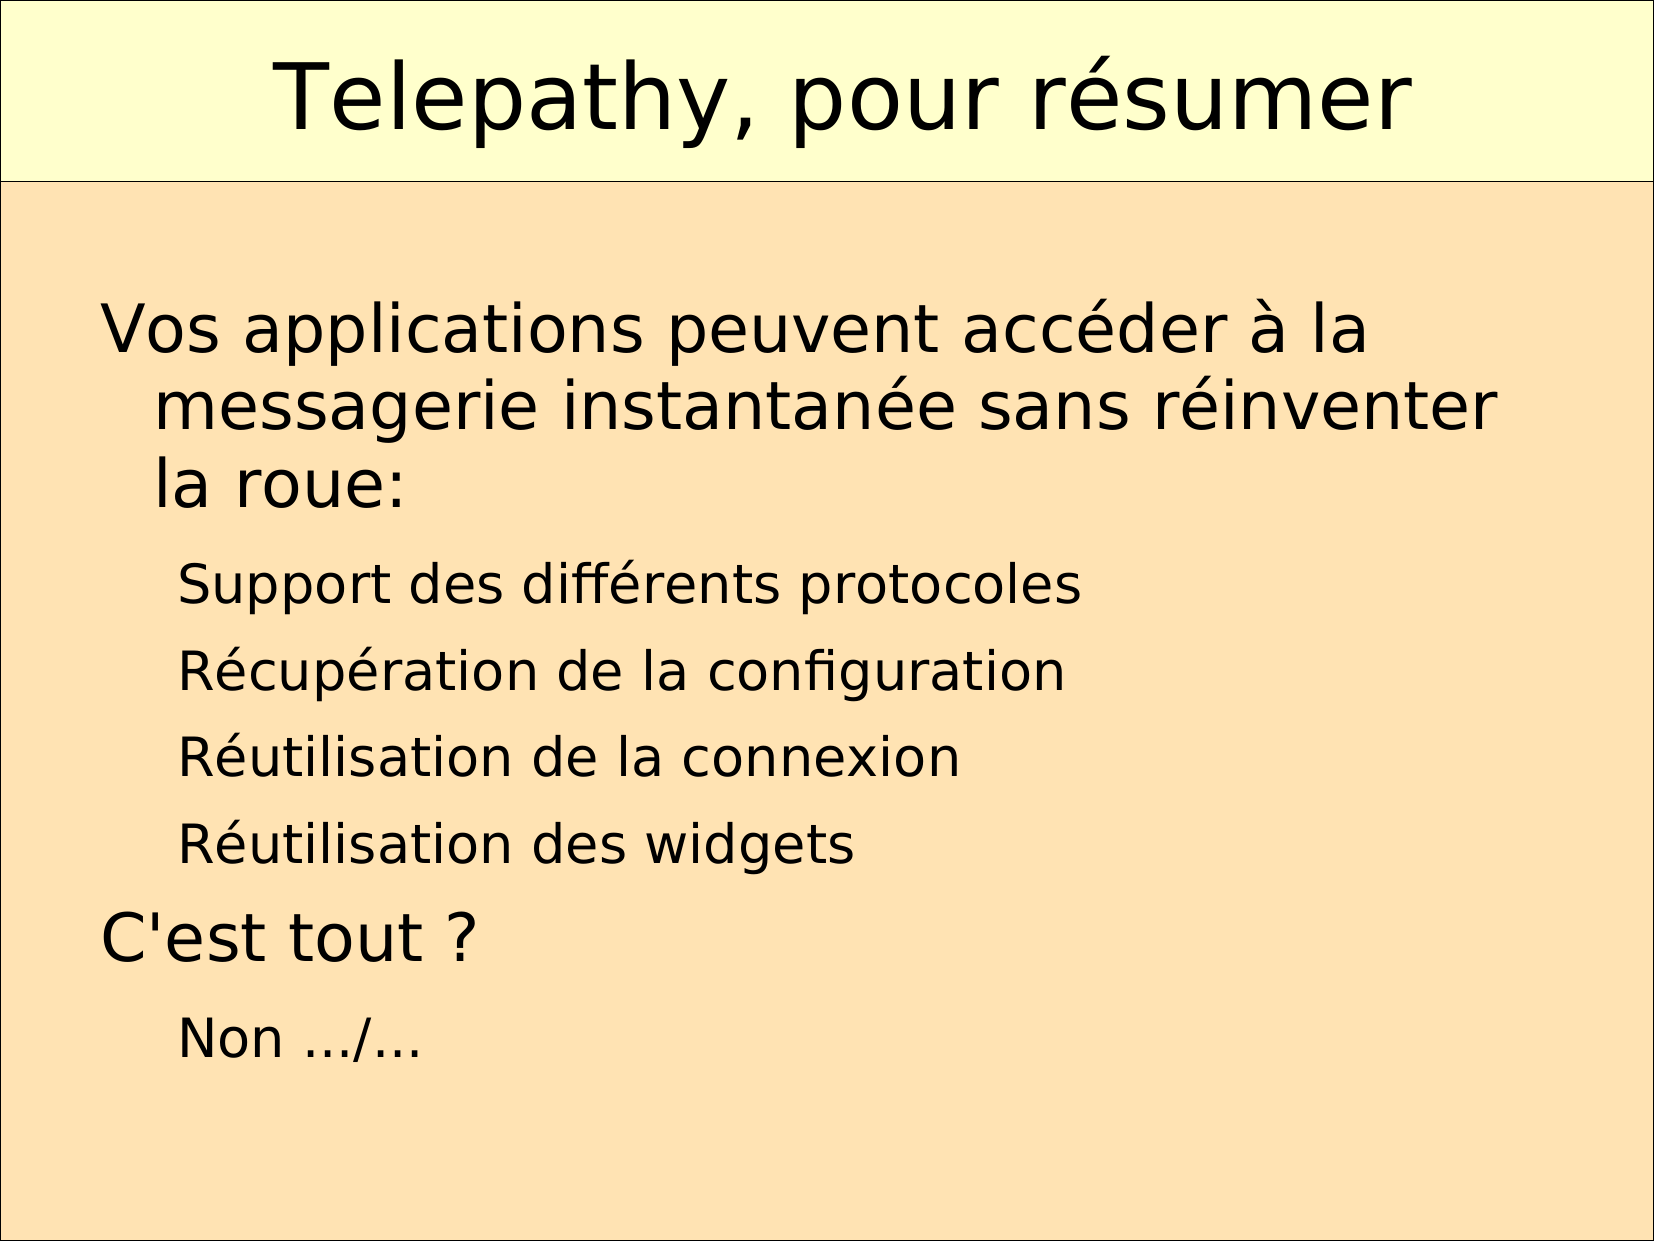

# Telepathy, pour résumer
Vos applications peuvent accéder à la messagerie instantanée sans réinventer la roue:
Support des différents protocoles
Récupération de la configuration
Réutilisation de la connexion
Réutilisation des widgets
C'est tout ?
Non .../...